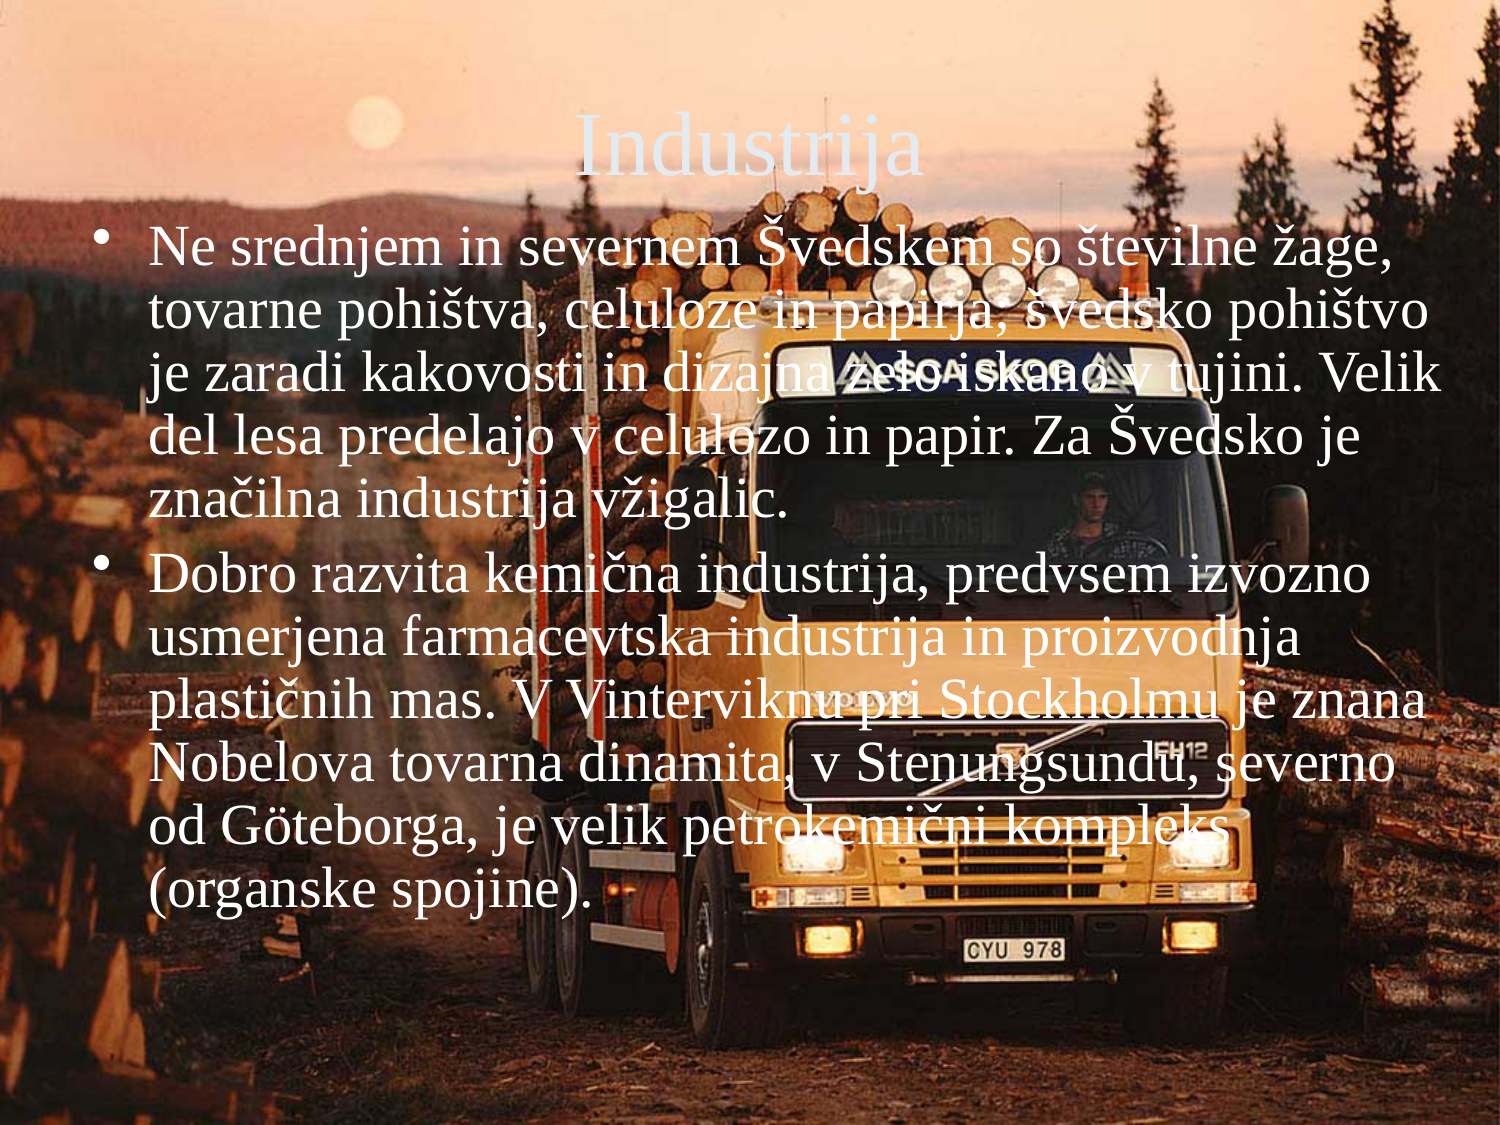

# Industrija
Ne srednjem in severnem Švedskem so številne žage, tovarne pohištva, celuloze in papirja; švedsko pohištvo je zaradi kakovosti in dizajna zelo iskano v tujini. Velik del lesa predelajo v celulozo in papir. Za Švedsko je značilna industrija vžigalic.
Dobro razvita kemična industrija, predvsem izvozno usmerjena farmacevtska industrija in proizvodnja plastičnih mas. V Vinterviknu pri Stockholmu je znana Nobelova tovarna dinamita, v Stenungsundu, severno od Göteborga, je velik petrokemični kompleks (organske spojine).